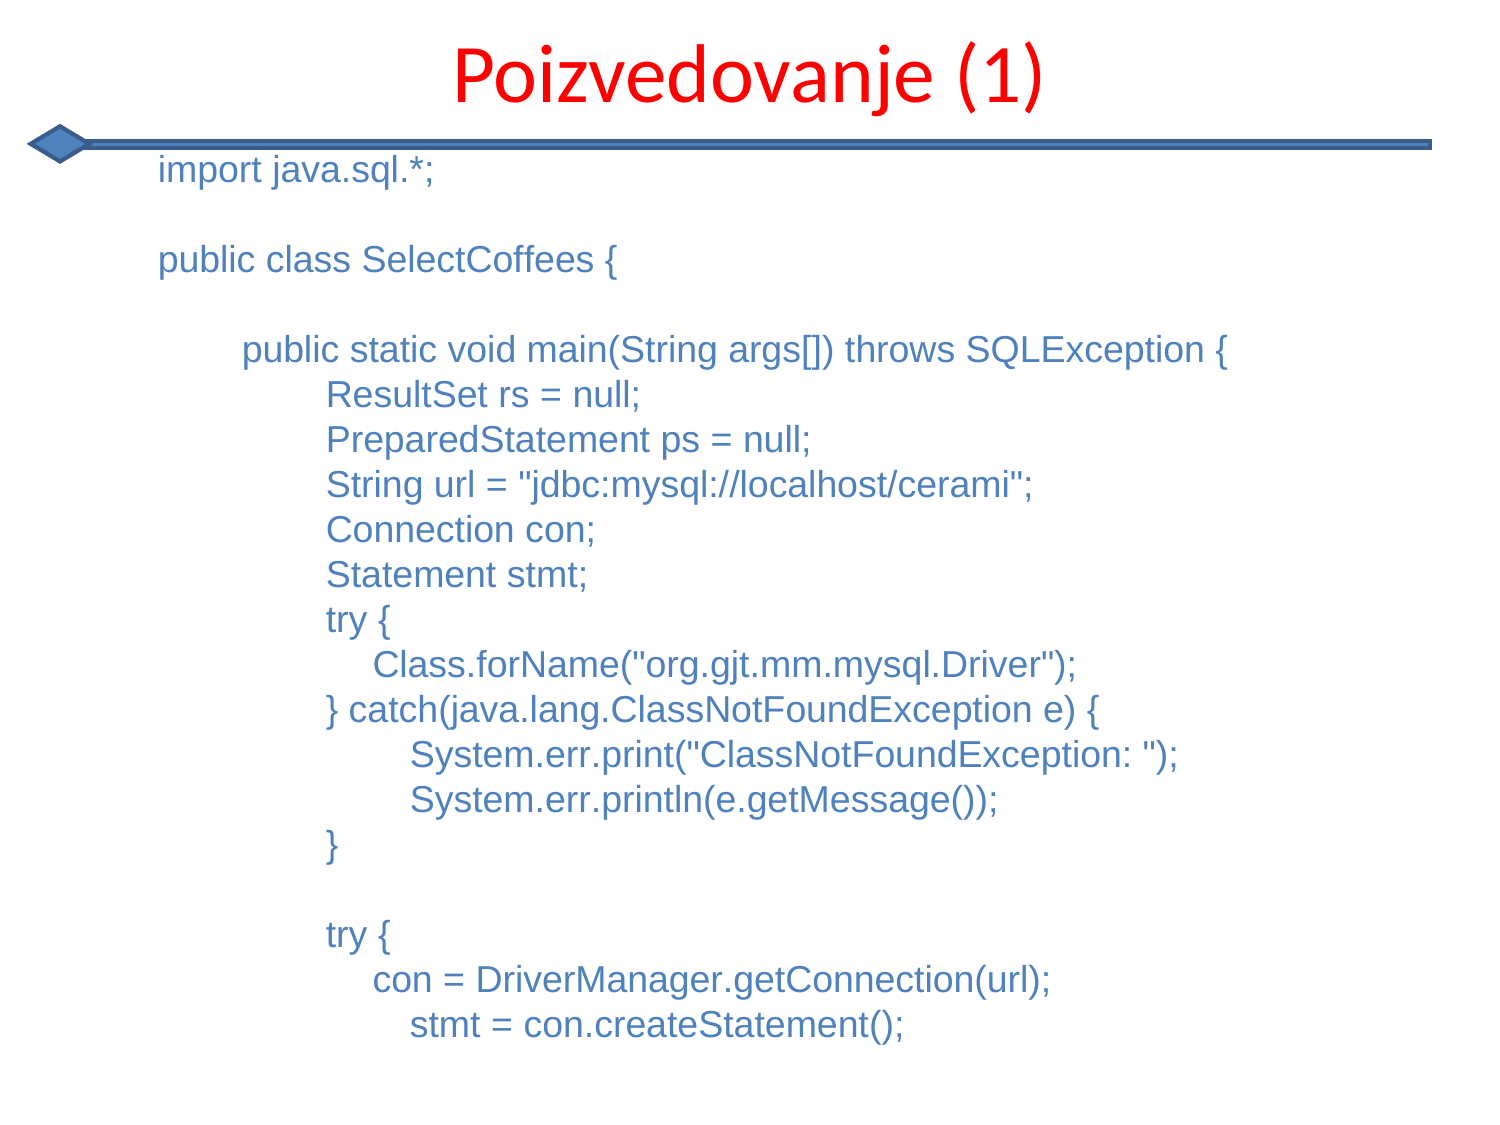

# Poizvedovanje (1)
import java.sql.*;
public class SelectCoffees {
 public static void main(String args[]) throws SQLException {
 ResultSet rs = null;
 PreparedStatement ps = null;
 String url = "jdbc:mysql://localhost/cerami";
 Connection con;
 Statement stmt;
 try {
	 Class.forName("org.gjt.mm.mysql.Driver");
 } catch(java.lang.ClassNotFoundException e) {
 System.err.print("ClassNotFoundException: ");
 System.err.println(e.getMessage());
 }
 try {
	 con = DriverManager.getConnection(url);
 stmt = con.createStatement();